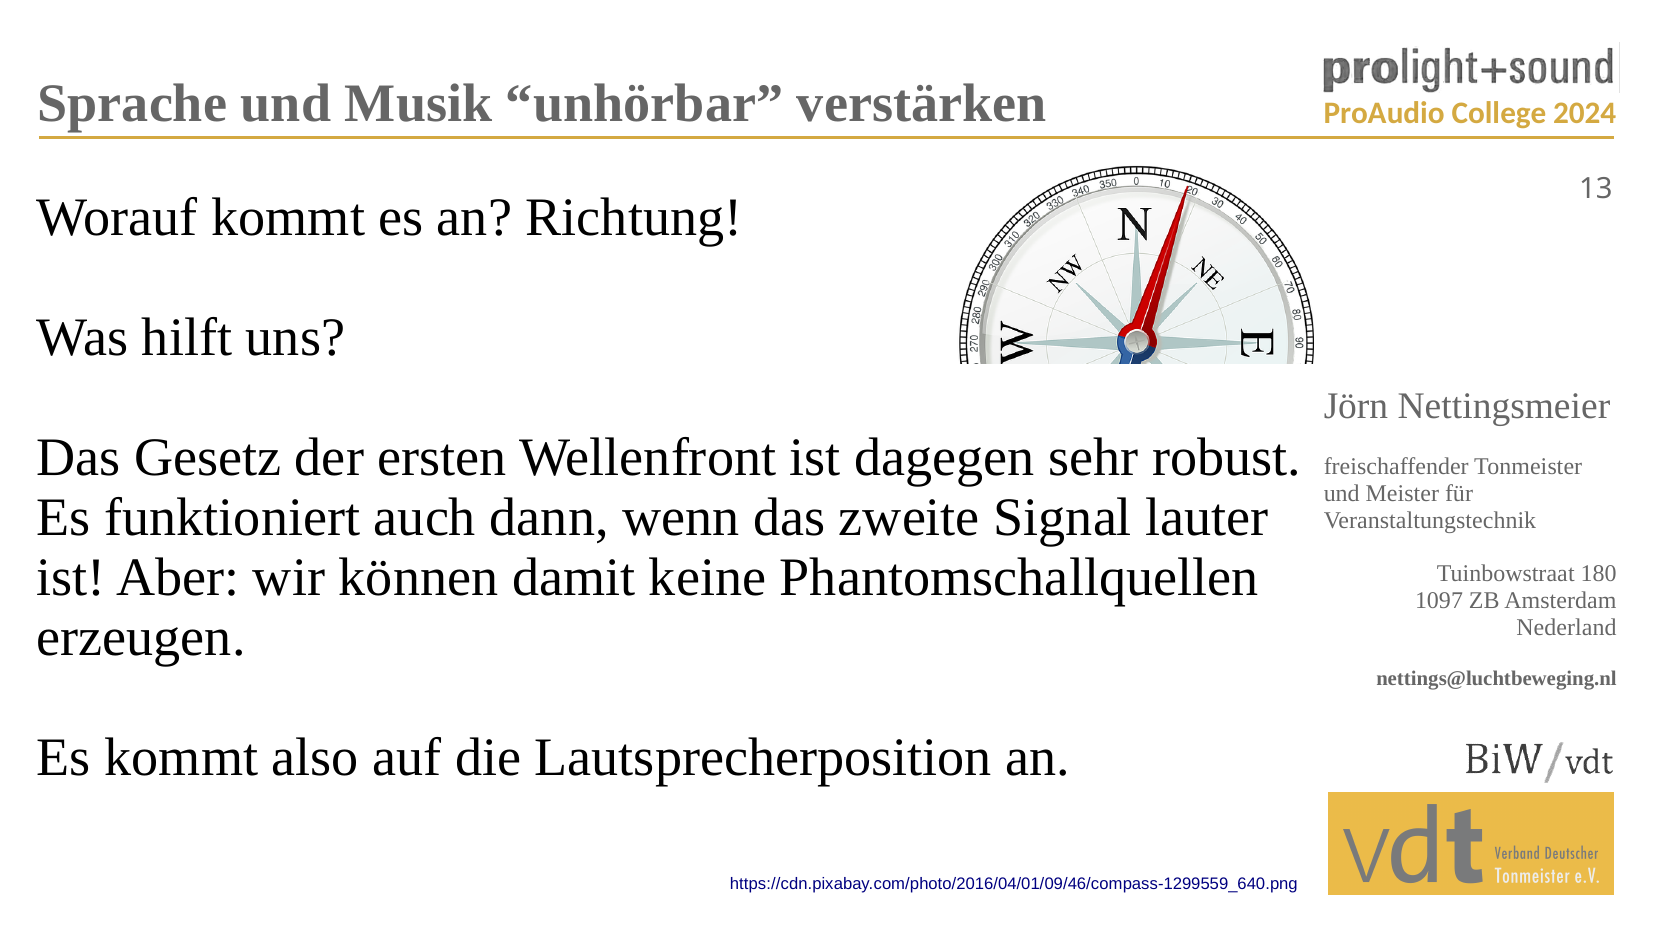

Sprache und Musik “unhörbar” verstärken
13
# Worauf kommt es an? Richtung!
Was hilft uns?
Das Gesetz der ersten Wellenfront ist dagegen sehr robust. Es funktioniert auch dann, wenn das zweite Signal lauter ist! Aber: wir können damit keine Phantomschallquellen erzeugen.
Es kommt also auf die Lautsprecherposition an.
https://cdn.pixabay.com/photo/2016/04/01/09/46/compass-1299559_640.png